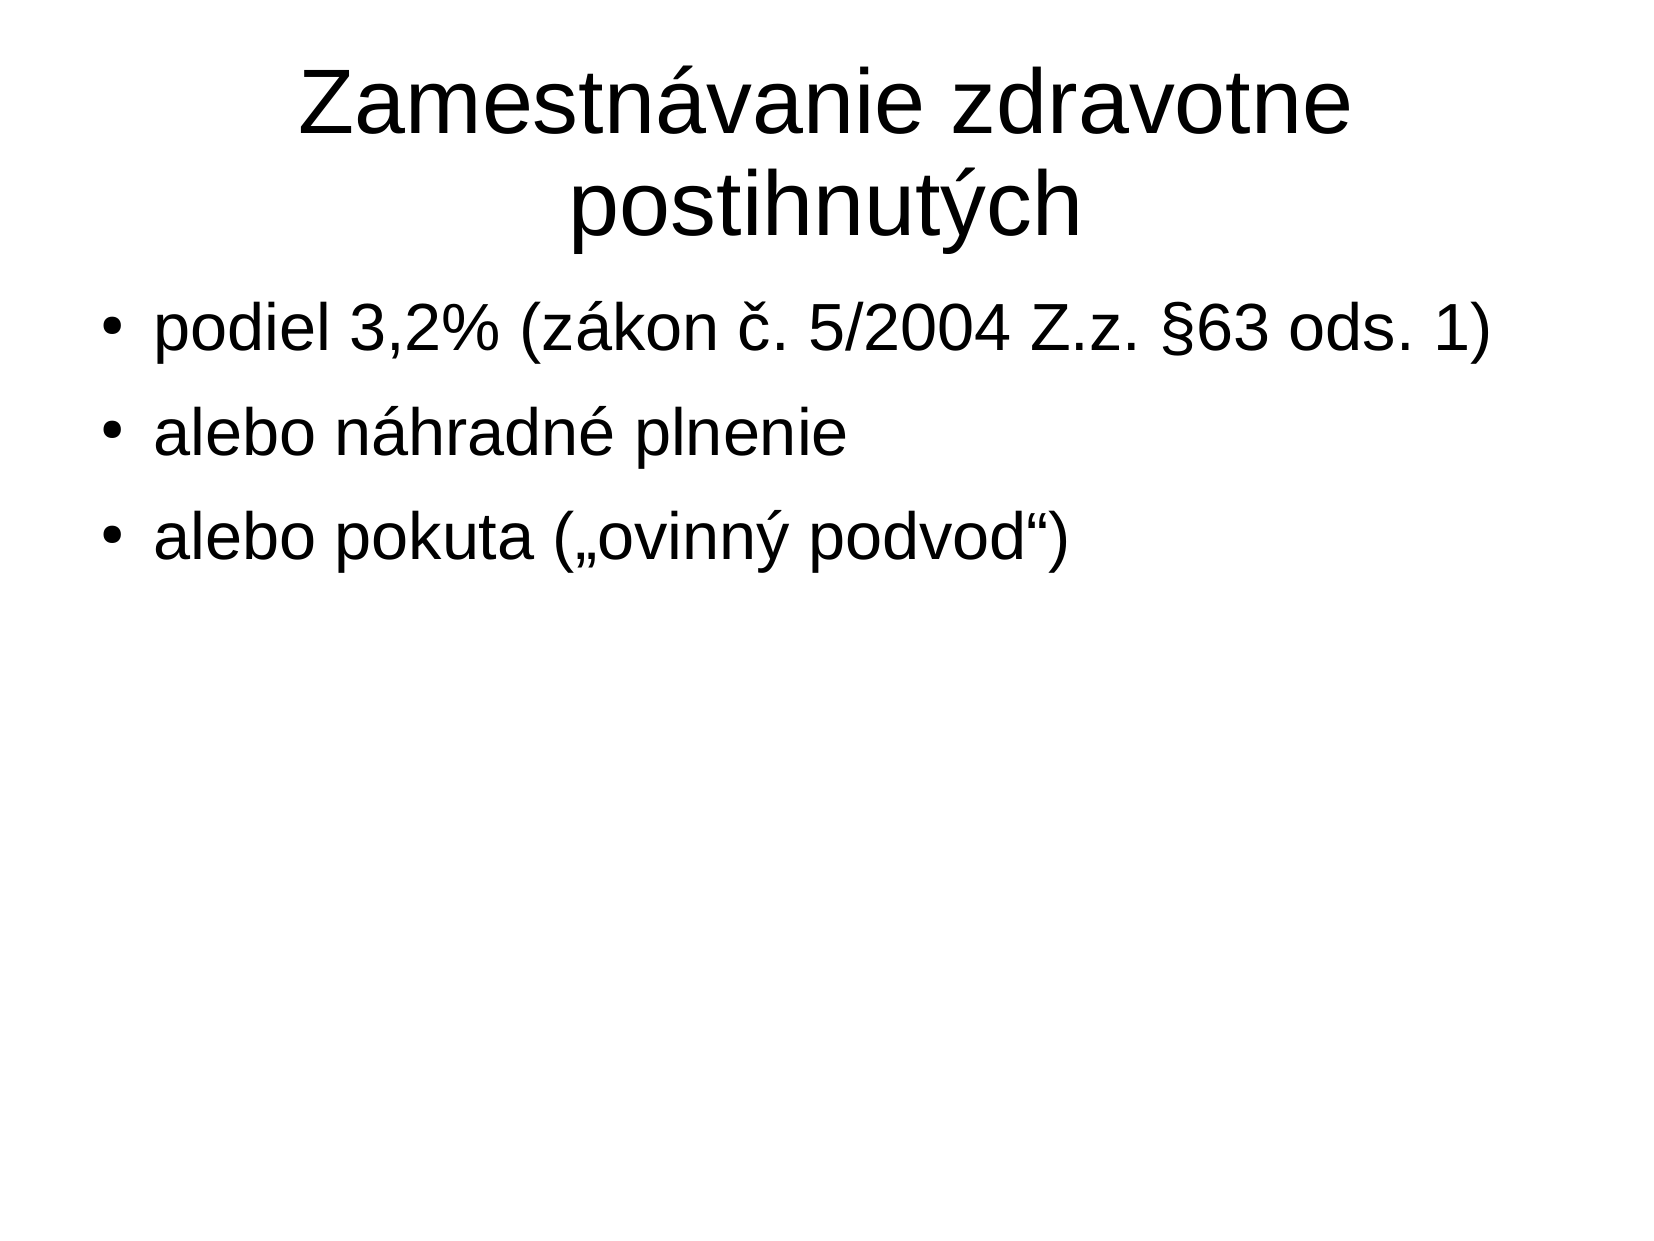

# Zamestnávanie zdravotne postihnutých
podiel 3,2% (zákon č. 5/2004 Z.z. §63 ods. 1)
alebo náhradné plnenie
alebo pokuta („ovinný podvod“)